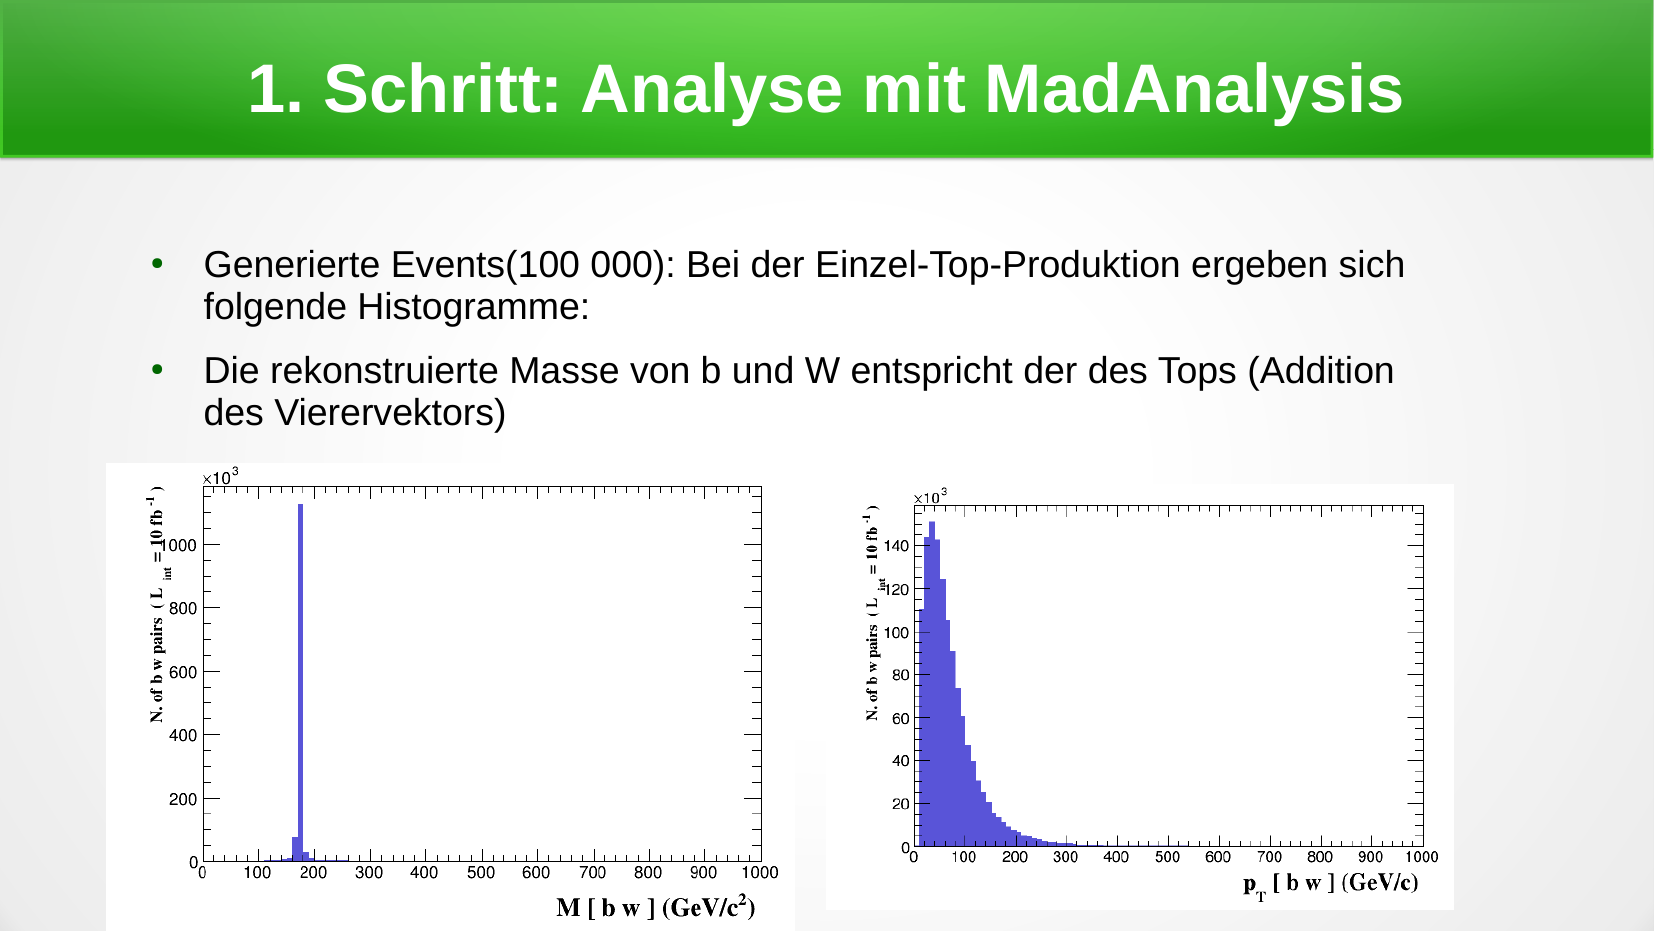

# 1. Schritt: Analyse mit MadAnalysis
Generierte Events(100 000): Bei der Einzel-Top-Produktion ergeben sich folgende Histogramme:
Die rekonstruierte Masse von b und W entspricht der des Tops (Addition des Vierervektors)